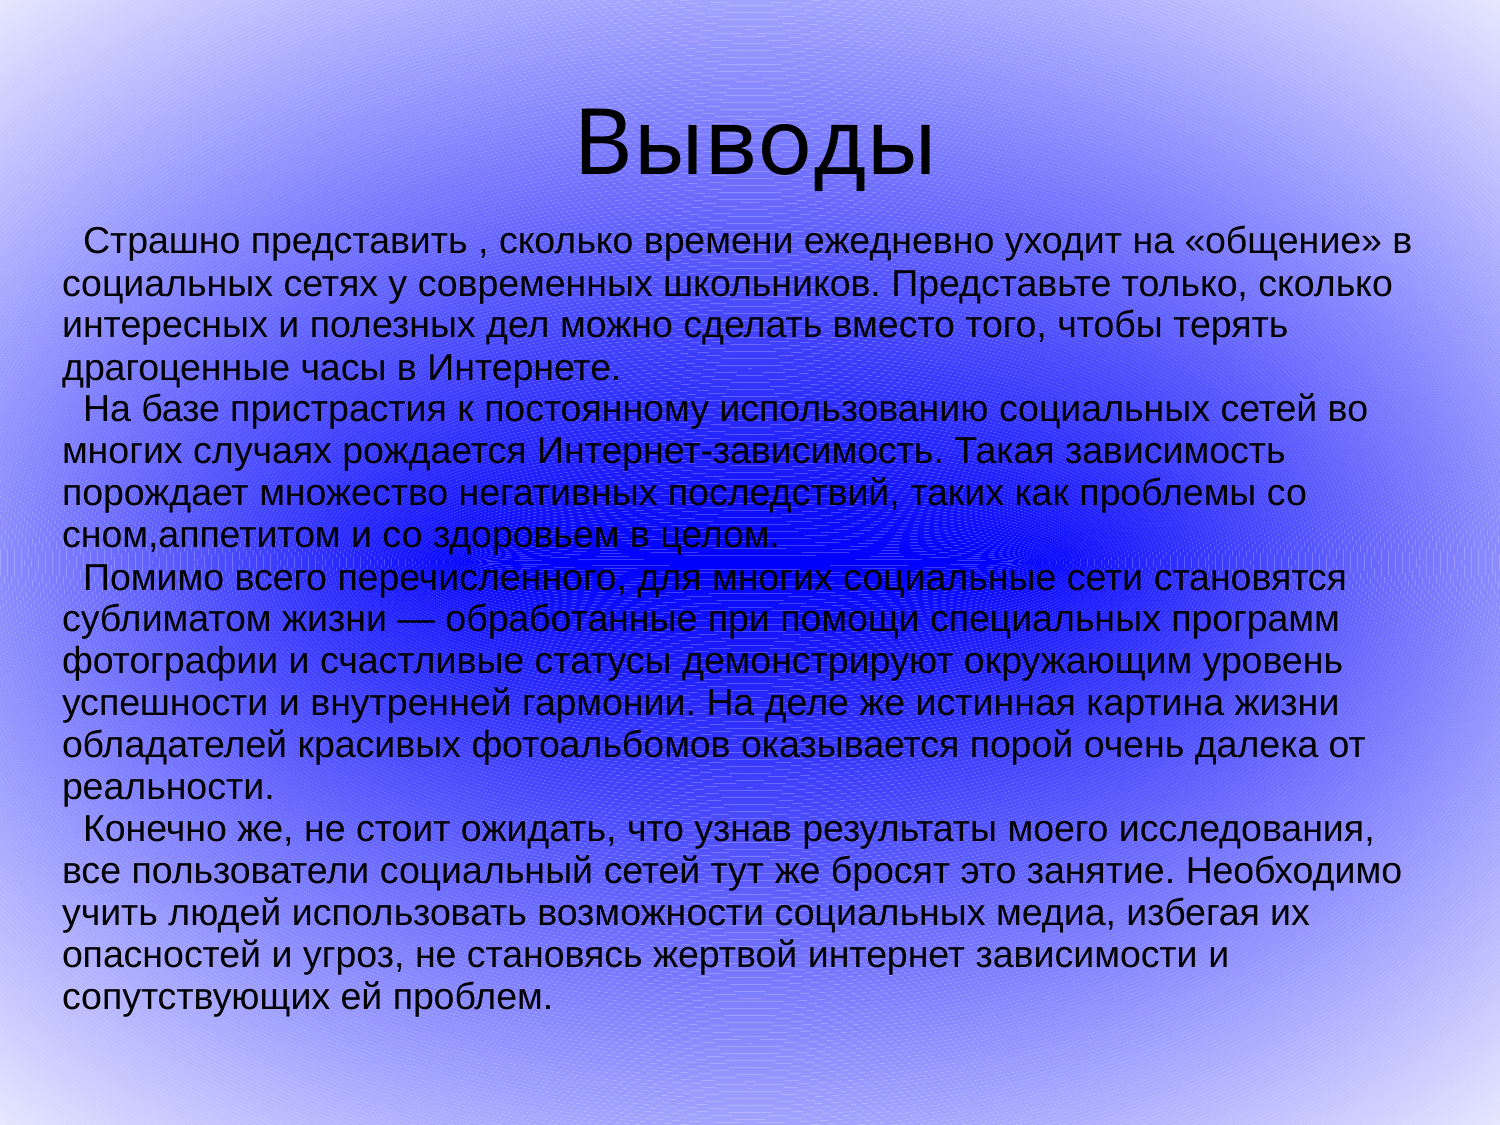

# Выводы
 Страшно представить , сколько времени ежедневно уходит на «общение» в социальных сетях у современных школьников. Представьте только, сколько интересных и полезных дел можно сделать вместо того, чтобы терять драгоценные часы в Интернете.
 На базе пристрастия к постоянному использованию социальных сетей во многих случаях рождается Интернет-зависимость. Такая зависимость порождает множество негативных последствий, таких как проблемы со сном,аппетитом и со здоровьем в целом.
 Помимо всего перечисленного, для многих социальные сети становятся сублиматом жизни — обработанные при помощи специальных программ фотографии и счастливые статусы демонстрируют окружающим уровень успешности и внутренней гармонии. На деле же истинная картина жизни обладателей красивых фотоальбомов оказывается порой очень далека от реальности.
 Конечно же, не стоит ожидать, что узнав результаты моего исследования, все пользователи социальный сетей тут же бросят это занятие. Необходимо учить людей использовать возможности социальных медиа, избегая их опасностей и угроз, не становясь жертвой интернет зависимости и сопутствующих ей проблем.